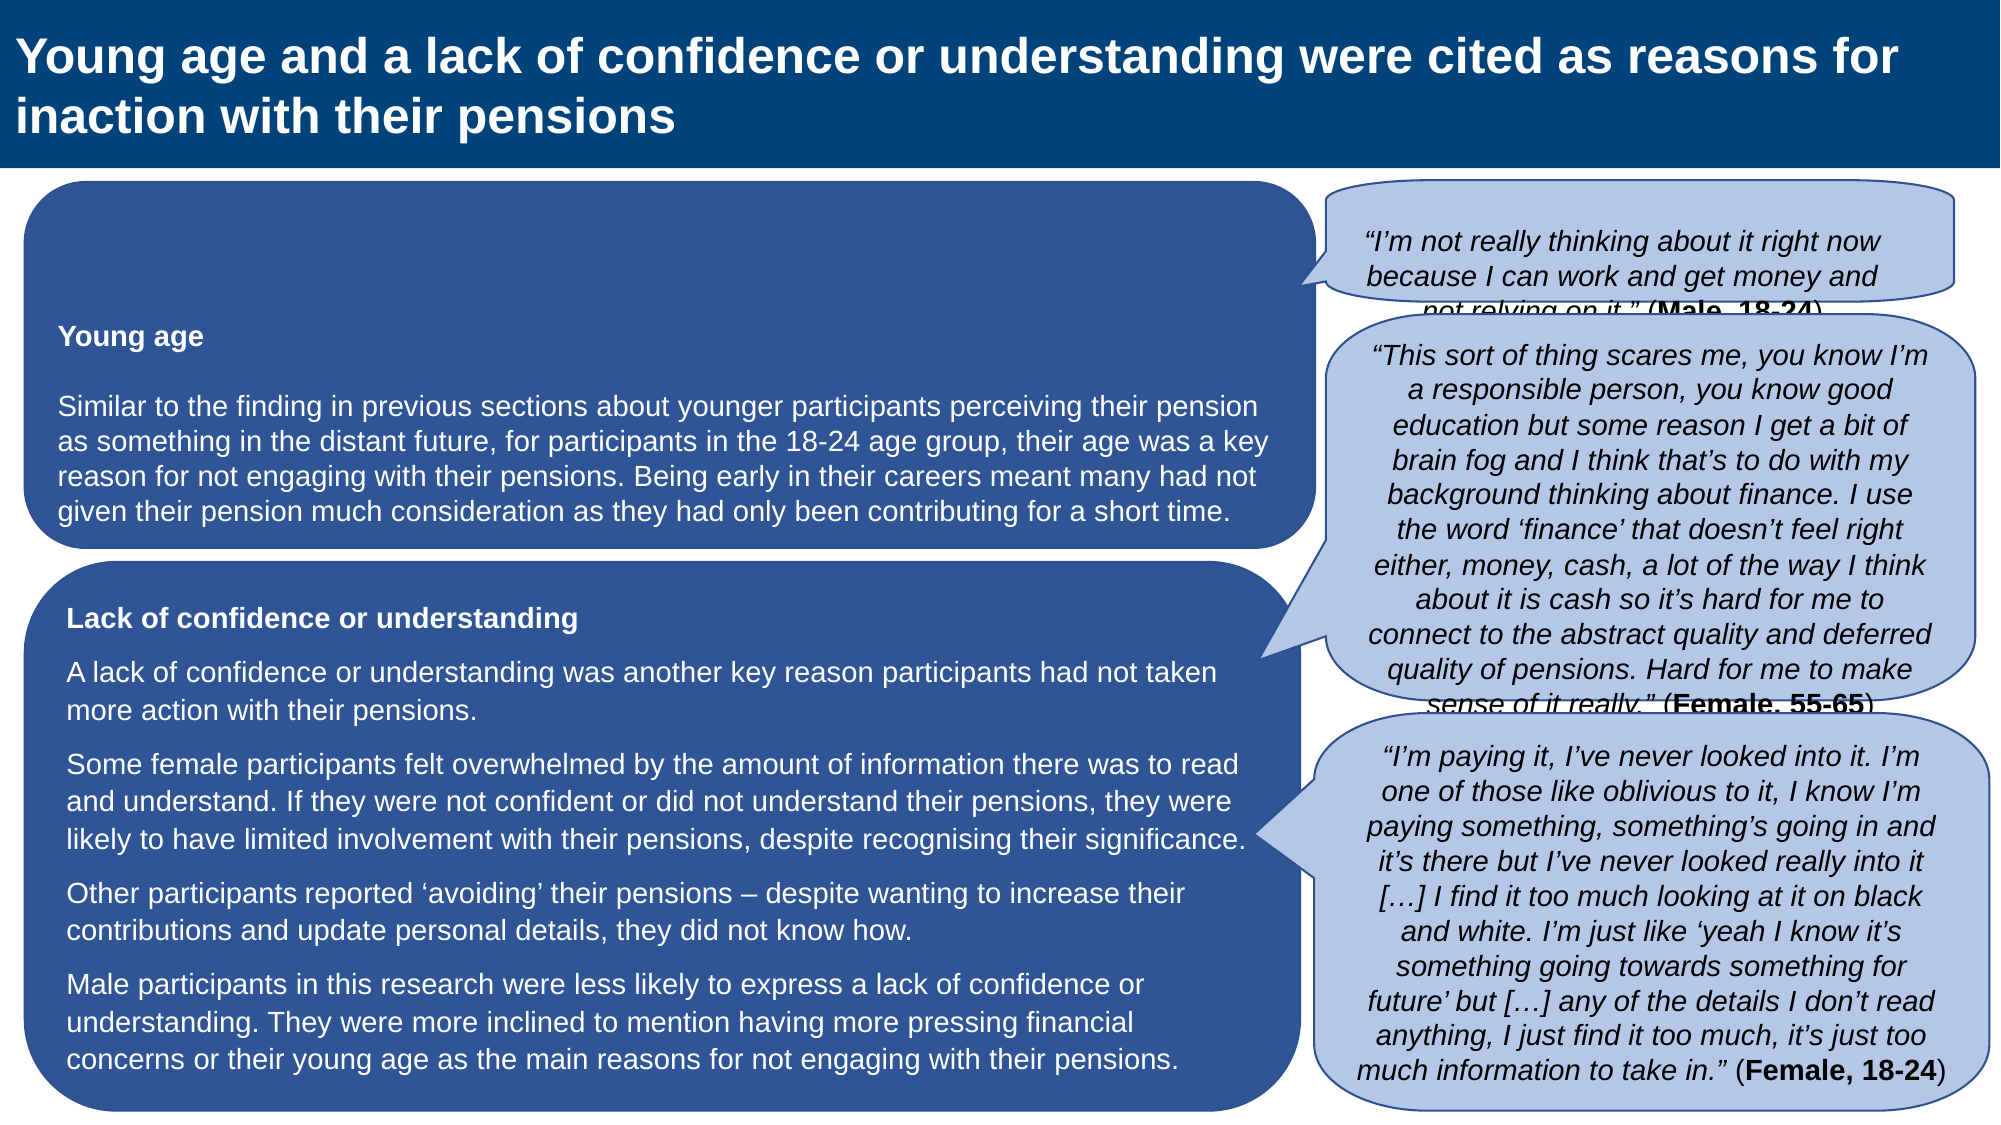

# Young age and a lack of confidence or understanding were cited as reasons for inaction with their pensions
“I’m not really thinking about it right now because I can work and get money and not relying on it.” (Male, 18-24)
Young age
Similar to the finding in previous sections about younger participants perceiving their pension as something in the distant future, for participants in the 18-24 age group, their age was a key reason for not engaging with their pensions. Being early in their careers meant many had not given their pension much consideration as they had only been contributing for a short time.
Pensions did not feel significant for this age group, with participants expressing that their pension would be more important to them as they got older.
“This sort of thing scares me, you know I’m a responsible person, you know good education but some reason I get a bit of brain fog and I think that’s to do with my background thinking about finance. I use the word ‘finance’ that doesn’t feel right either, money, cash, a lot of the way I think about it is cash so it’s hard for me to connect to the abstract quality and deferred quality of pensions. Hard for me to make sense of it really.” (Female, 55-65)
Lack of confidence or understanding
A lack of confidence or understanding was another key reason participants had not taken more action with their pensions.
Some female participants felt overwhelmed by the amount of information there was to read and understand. If they were not confident or did not understand their pensions, they were likely to have limited involvement with their pensions, despite recognising their significance.
Other participants reported ‘avoiding’ their pensions – despite wanting to increase their contributions and update personal details, they did not know how.
Male participants in this research were less likely to express a lack of confidence or understanding. They were more inclined to mention having more pressing financial concerns or their young age as the main reasons for not engaging with their pensions.
“I’m paying it, I’ve never looked into it. I’m one of those like oblivious to it, I know I’m paying something, something’s going in and it’s there but I’ve never looked really into it […] I find it too much looking at it on black and white. I’m just like ‘yeah I know it’s something going towards something for future’ but […] any of the details I don’t read anything, I just find it too much, it’s just too much information to take in.” (Female, 18-24)